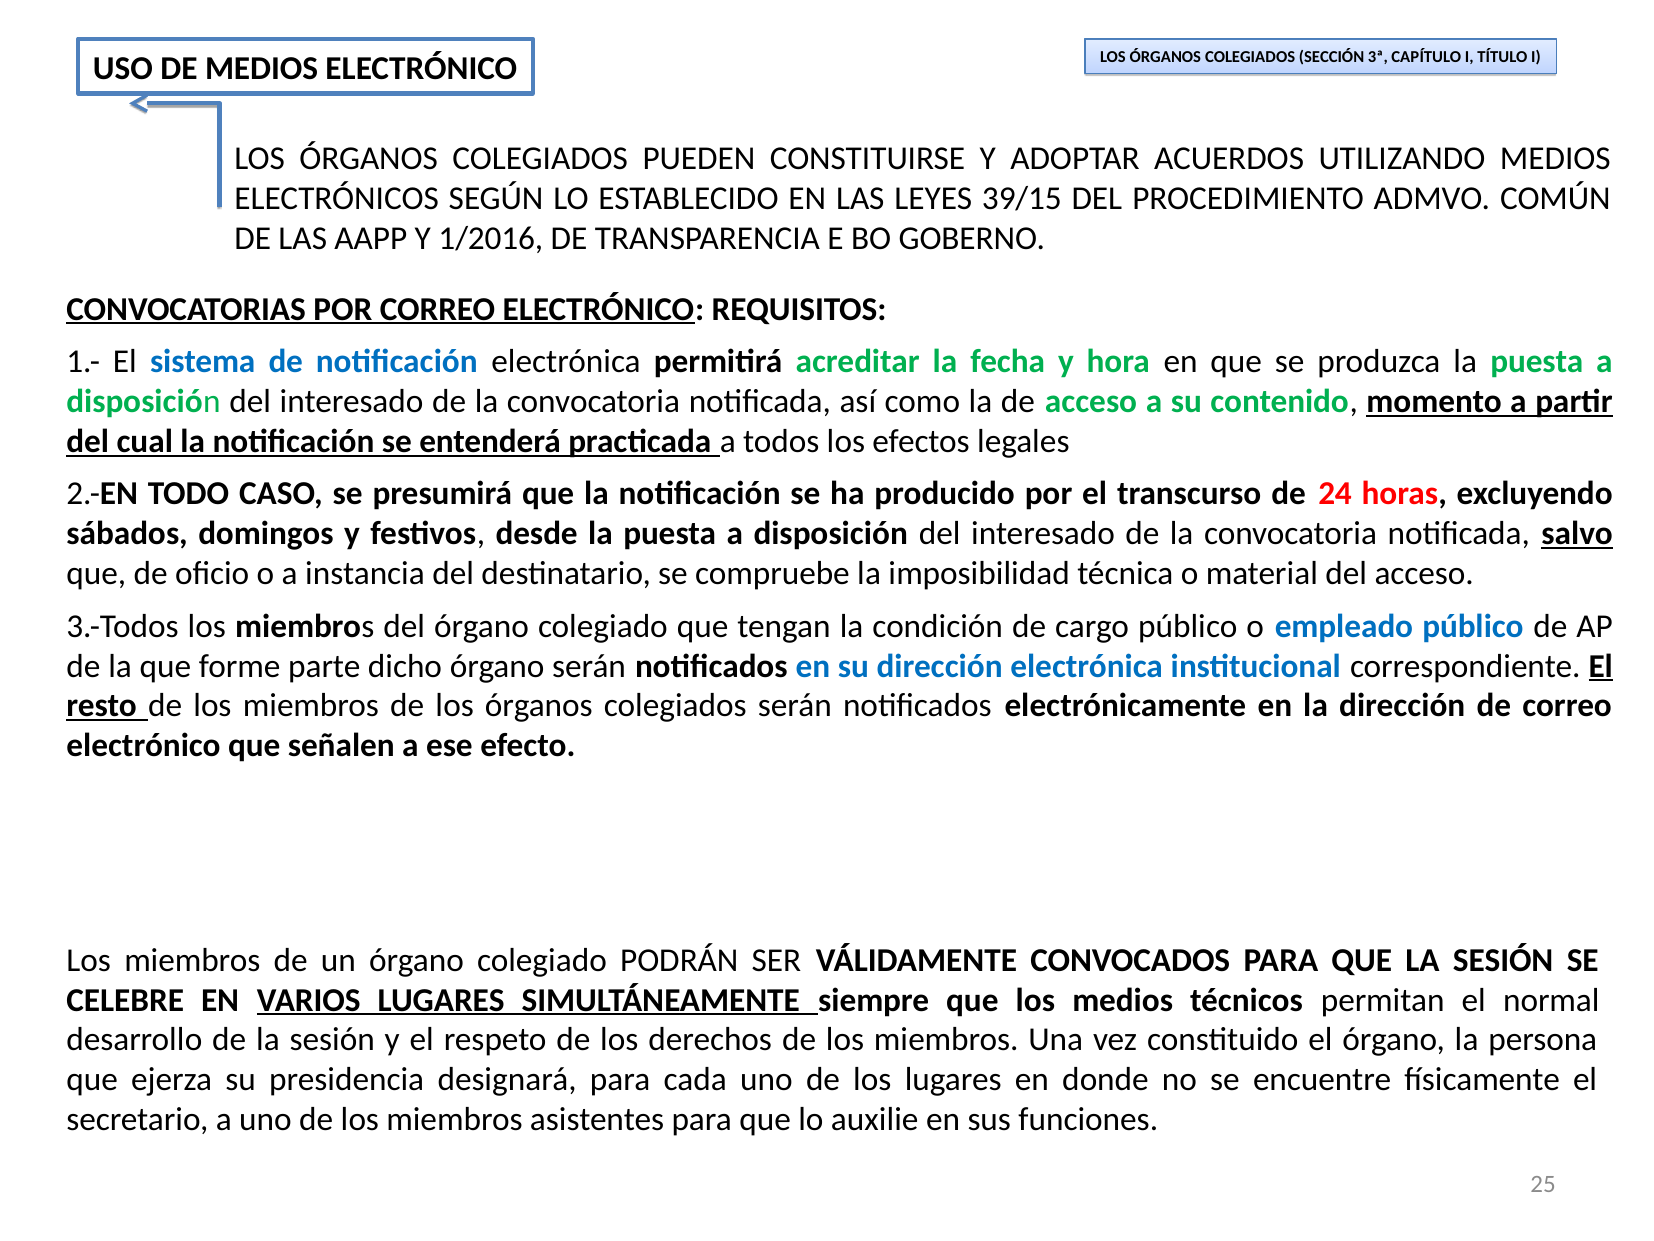

LOS ÓRGANOS COLEGIADOS (SECCIÓN 3ª, CAPÍTULO I, TÍTULO I)
USO DE MEDIOS ELECTRÓNICO
LOS ÓRGANOS COLEGIADOS PUEDEN CONSTITUIRSE Y ADOPTAR ACUERDOS UTILIZANDO MEDIOS ELECTRÓNICOS SEGÚN LO ESTABLECIDO EN LAS LEYES 39/15 DEL PROCEDIMIENTO ADMVO. COMÚN DE LAS AAPP Y 1/2016, DE TRANSPARENCIA E BO GOBERNO.
CONVOCATORIAS POR CORREO ELECTRÓNICO: REQUISITOS:
1.- El sistema de notificación electrónica permitirá acreditar la fecha y hora en que se produzca la puesta a disposición del interesado de la convocatoria notificada, así como la de acceso a su contenido, momento a partir del cual la notificación se entenderá practicada a todos los efectos legales
2.-EN TODO CASO, se presumirá que la notificación se ha producido por el transcurso de 24 horas, excluyendo sábados, domingos y festivos, desde la puesta a disposición del interesado de la convocatoria notificada, salvo que, de oficio o a instancia del destinatario, se compruebe la imposibilidad técnica o material del acceso.
3.-Todos los miembros del órgano colegiado que tengan la condición de cargo público o empleado público de AP de la que forme parte dicho órgano serán notificados en su dirección electrónica institucional correspondiente. El resto de los miembros de los órganos colegiados serán notificados electrónicamente en la dirección de correo electrónico que señalen a ese efecto.
Los miembros de un órgano colegiado PODRÁN SER VÁLIDAMENTE CONVOCADOS PARA QUE LA SESIÓN SE CELEBRE EN VARIOS LUGARES SIMULTÁNEAMENTE siempre que los medios técnicos permitan el normal desarrollo de la sesión y el respeto de los derechos de los miembros. Una vez constituido el órgano, la persona que ejerza su presidencia designará, para cada uno de los lugares en donde no se encuentre físicamente el secretario, a uno de los miembros asistentes para que lo auxilie en sus funciones.